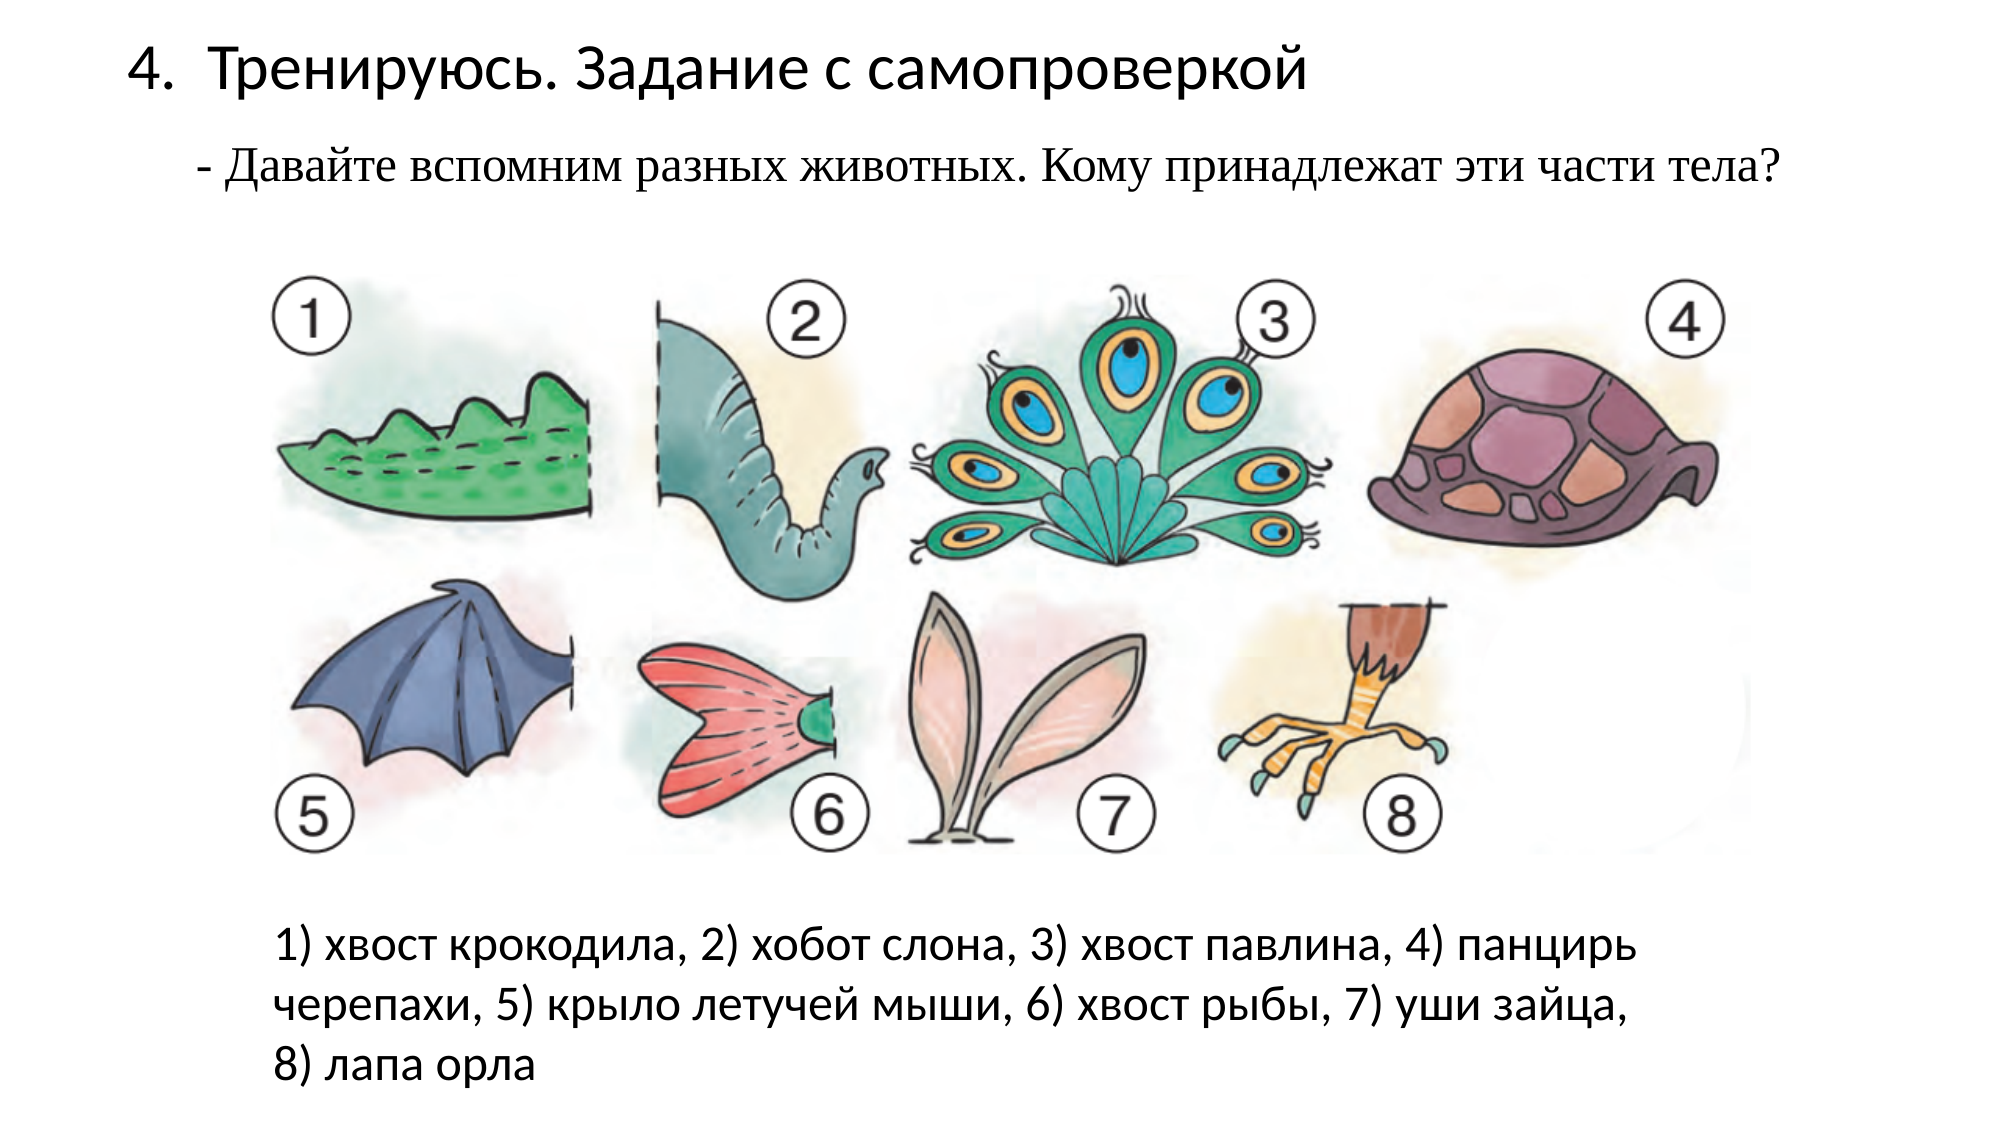

# 4. Тренируюсь. Задание с самопроверкой
- Давайте вспомним разных животных. Кому принадлежат эти части тела?
1) хвост крокодила, 2) хобот слона, 3) хвост павлина, 4) панцирь черепахи, 5) крыло летучей мыши, 6) хвост рыбы, 7) уши зайца, 8) лапа орла